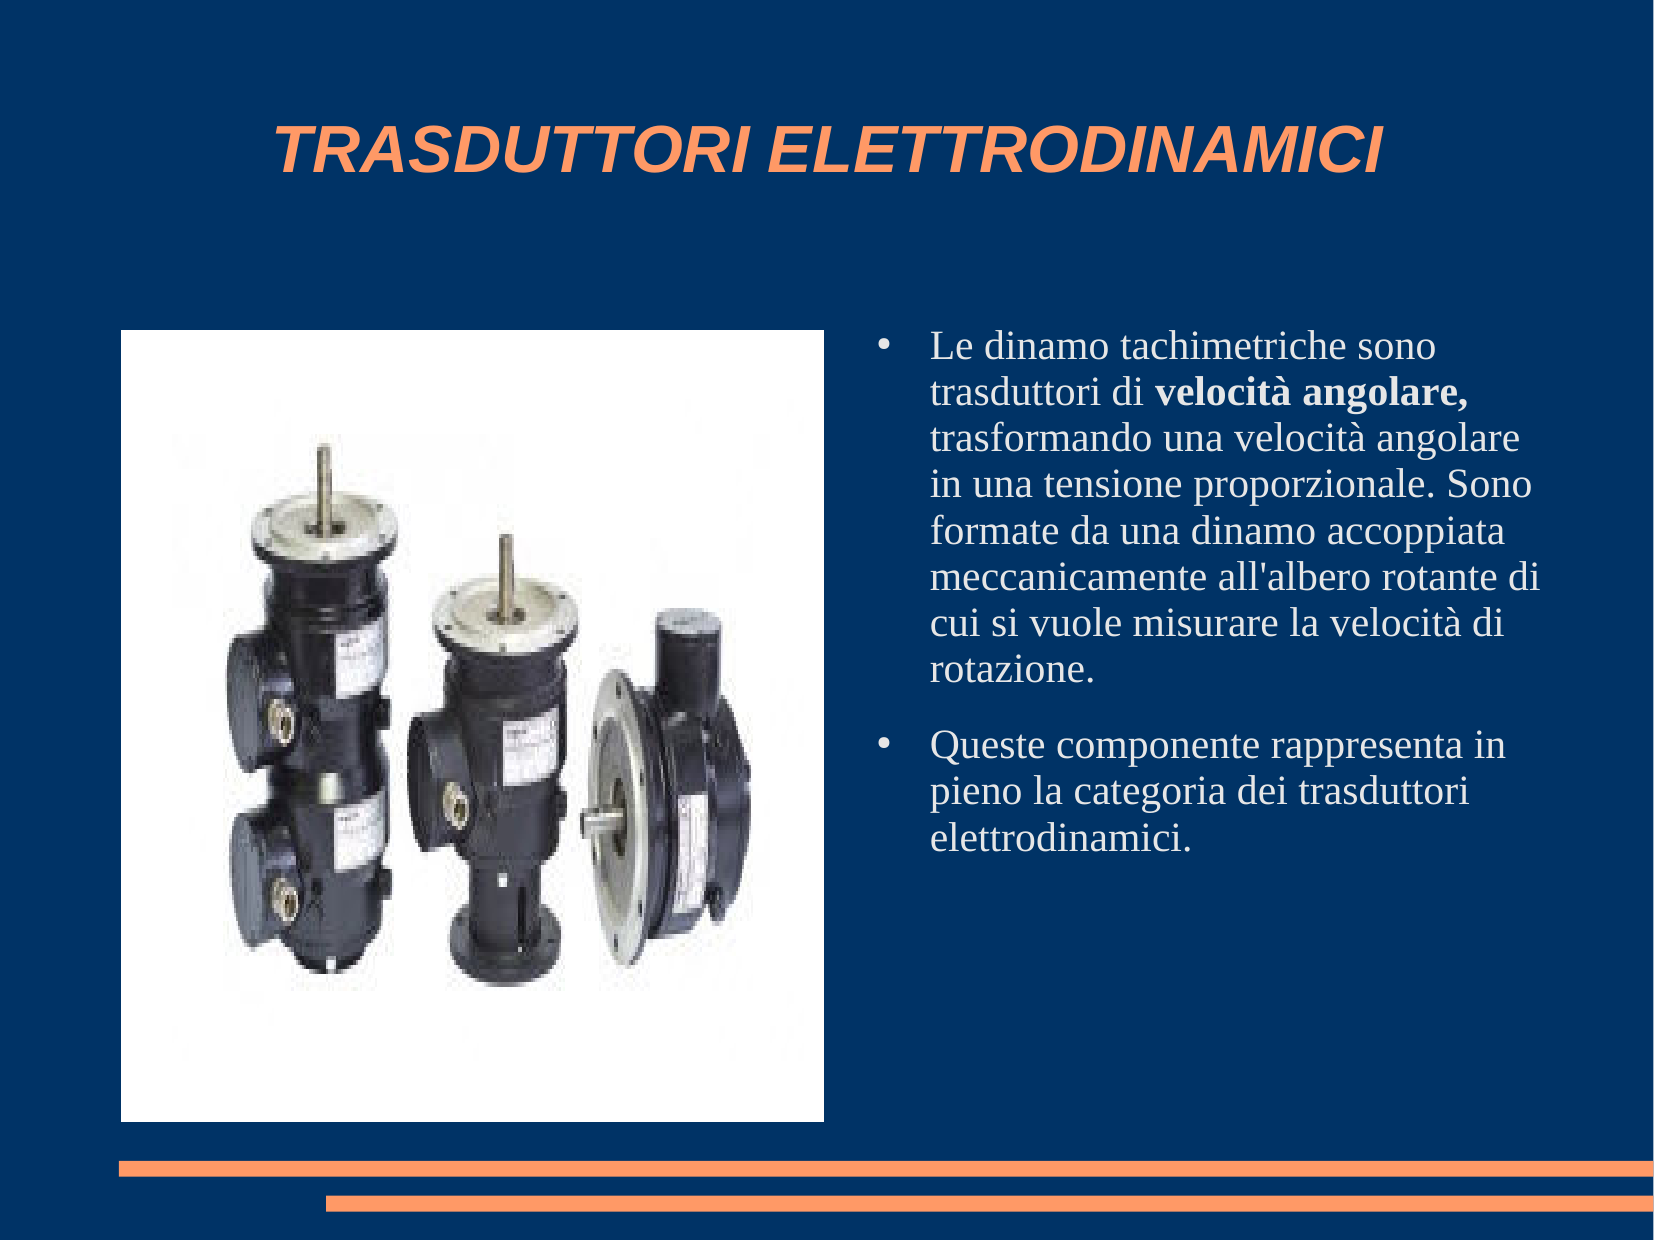

# TRASDUTTORI ELETTRODINAMICI
Le dinamo tachimetriche sono trasduttori di velocità angolare, trasformando una velocità angolare in una tensione proporzionale. Sono formate da una dinamo accoppiata meccanicamente all'albero rotante di cui si vuole misurare la velocità di rotazione.
Queste componente rappresenta in pieno la categoria dei trasduttori elettrodinamici.